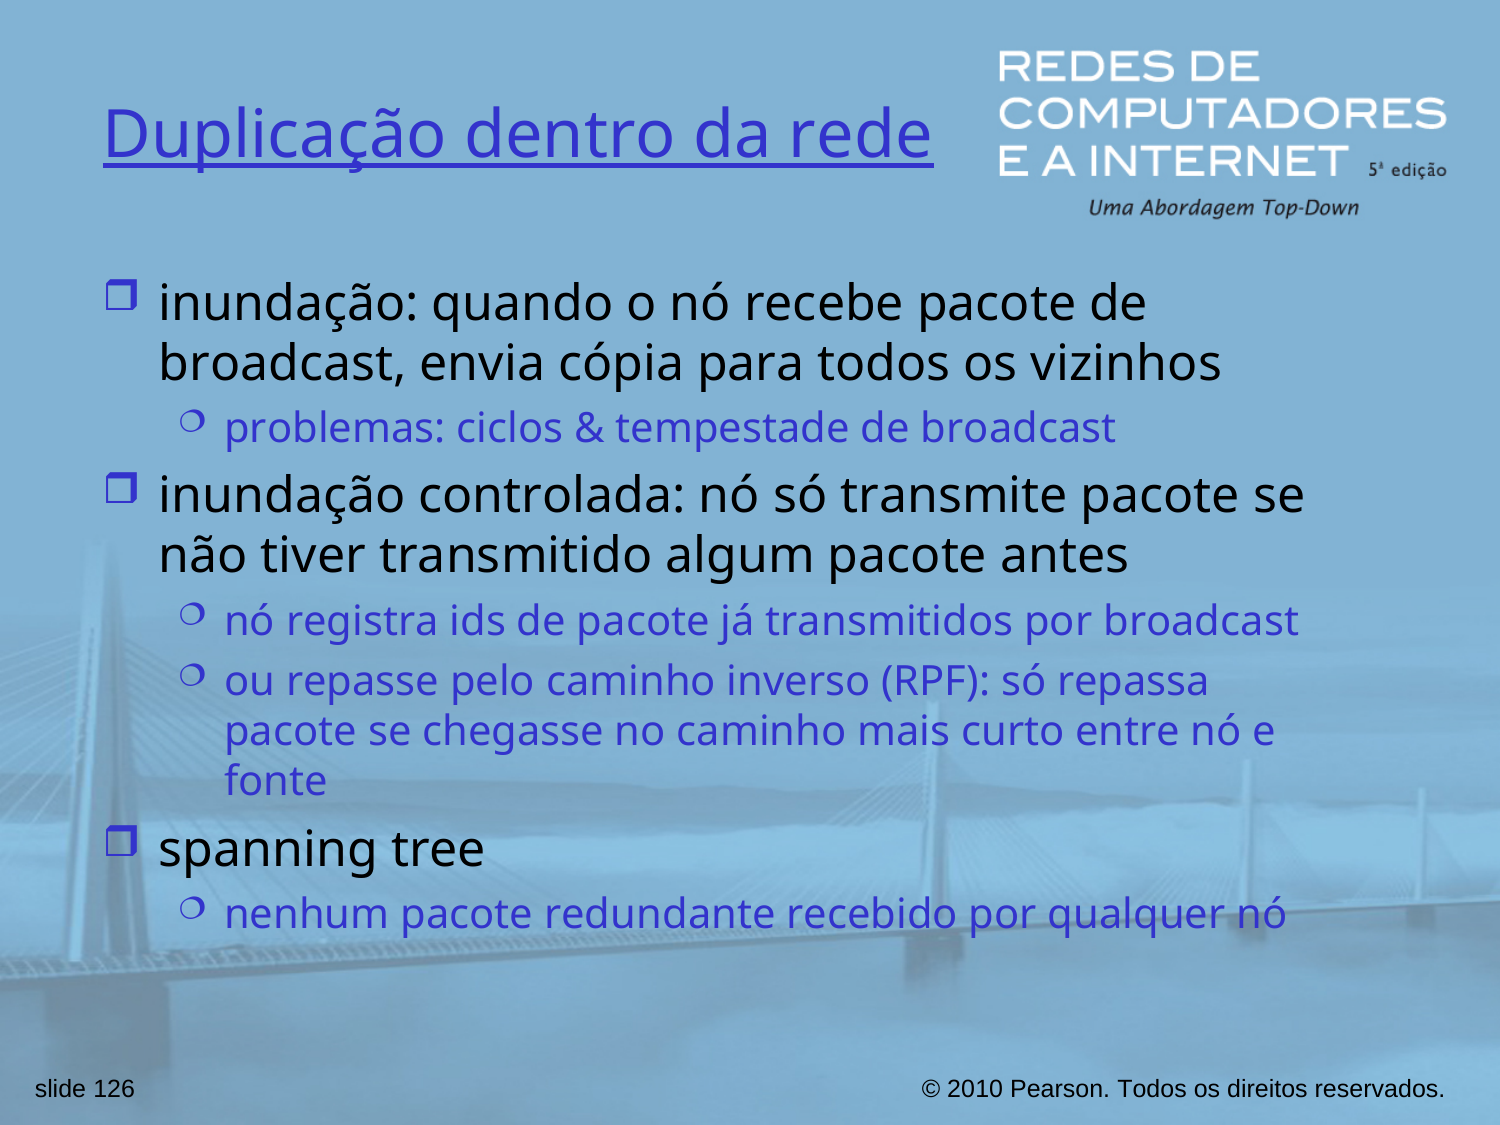

# Duplicação dentro da rede
inundação: quando o nó recebe pacote de broadcast, envia cópia para todos os vizinhos
problemas: ciclos & tempestade de broadcast
inundação controlada: nó só transmite pacote se não tiver transmitido algum pacote antes
nó registra ids de pacote já transmitidos por broadcast
ou repasse pelo caminho inverso (RPF): só repassa pacote se chegasse no caminho mais curto entre nó e fonte
spanning tree
nenhum pacote redundante recebido por qualquer nó